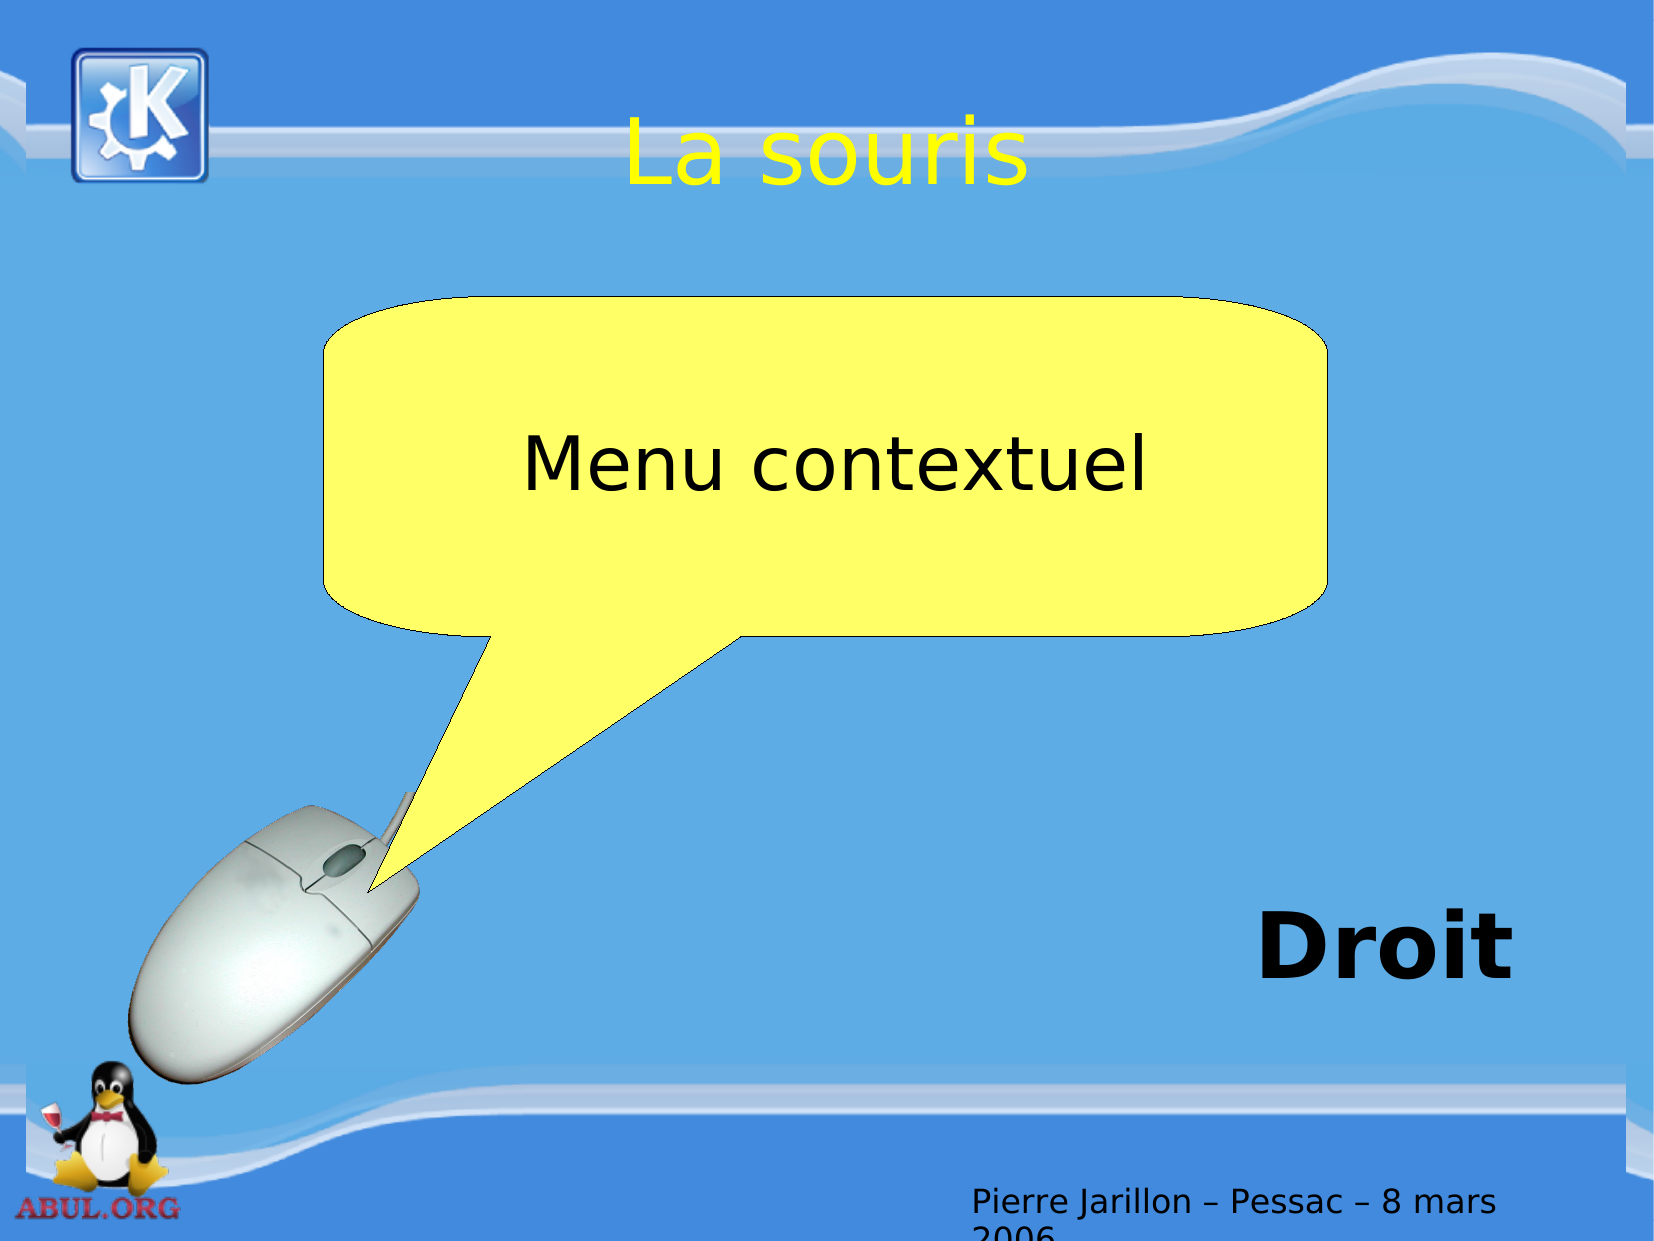

# La souris
Menu contextuel
Droit
Pierre Jarillon – Pessac – 8 mars 2006